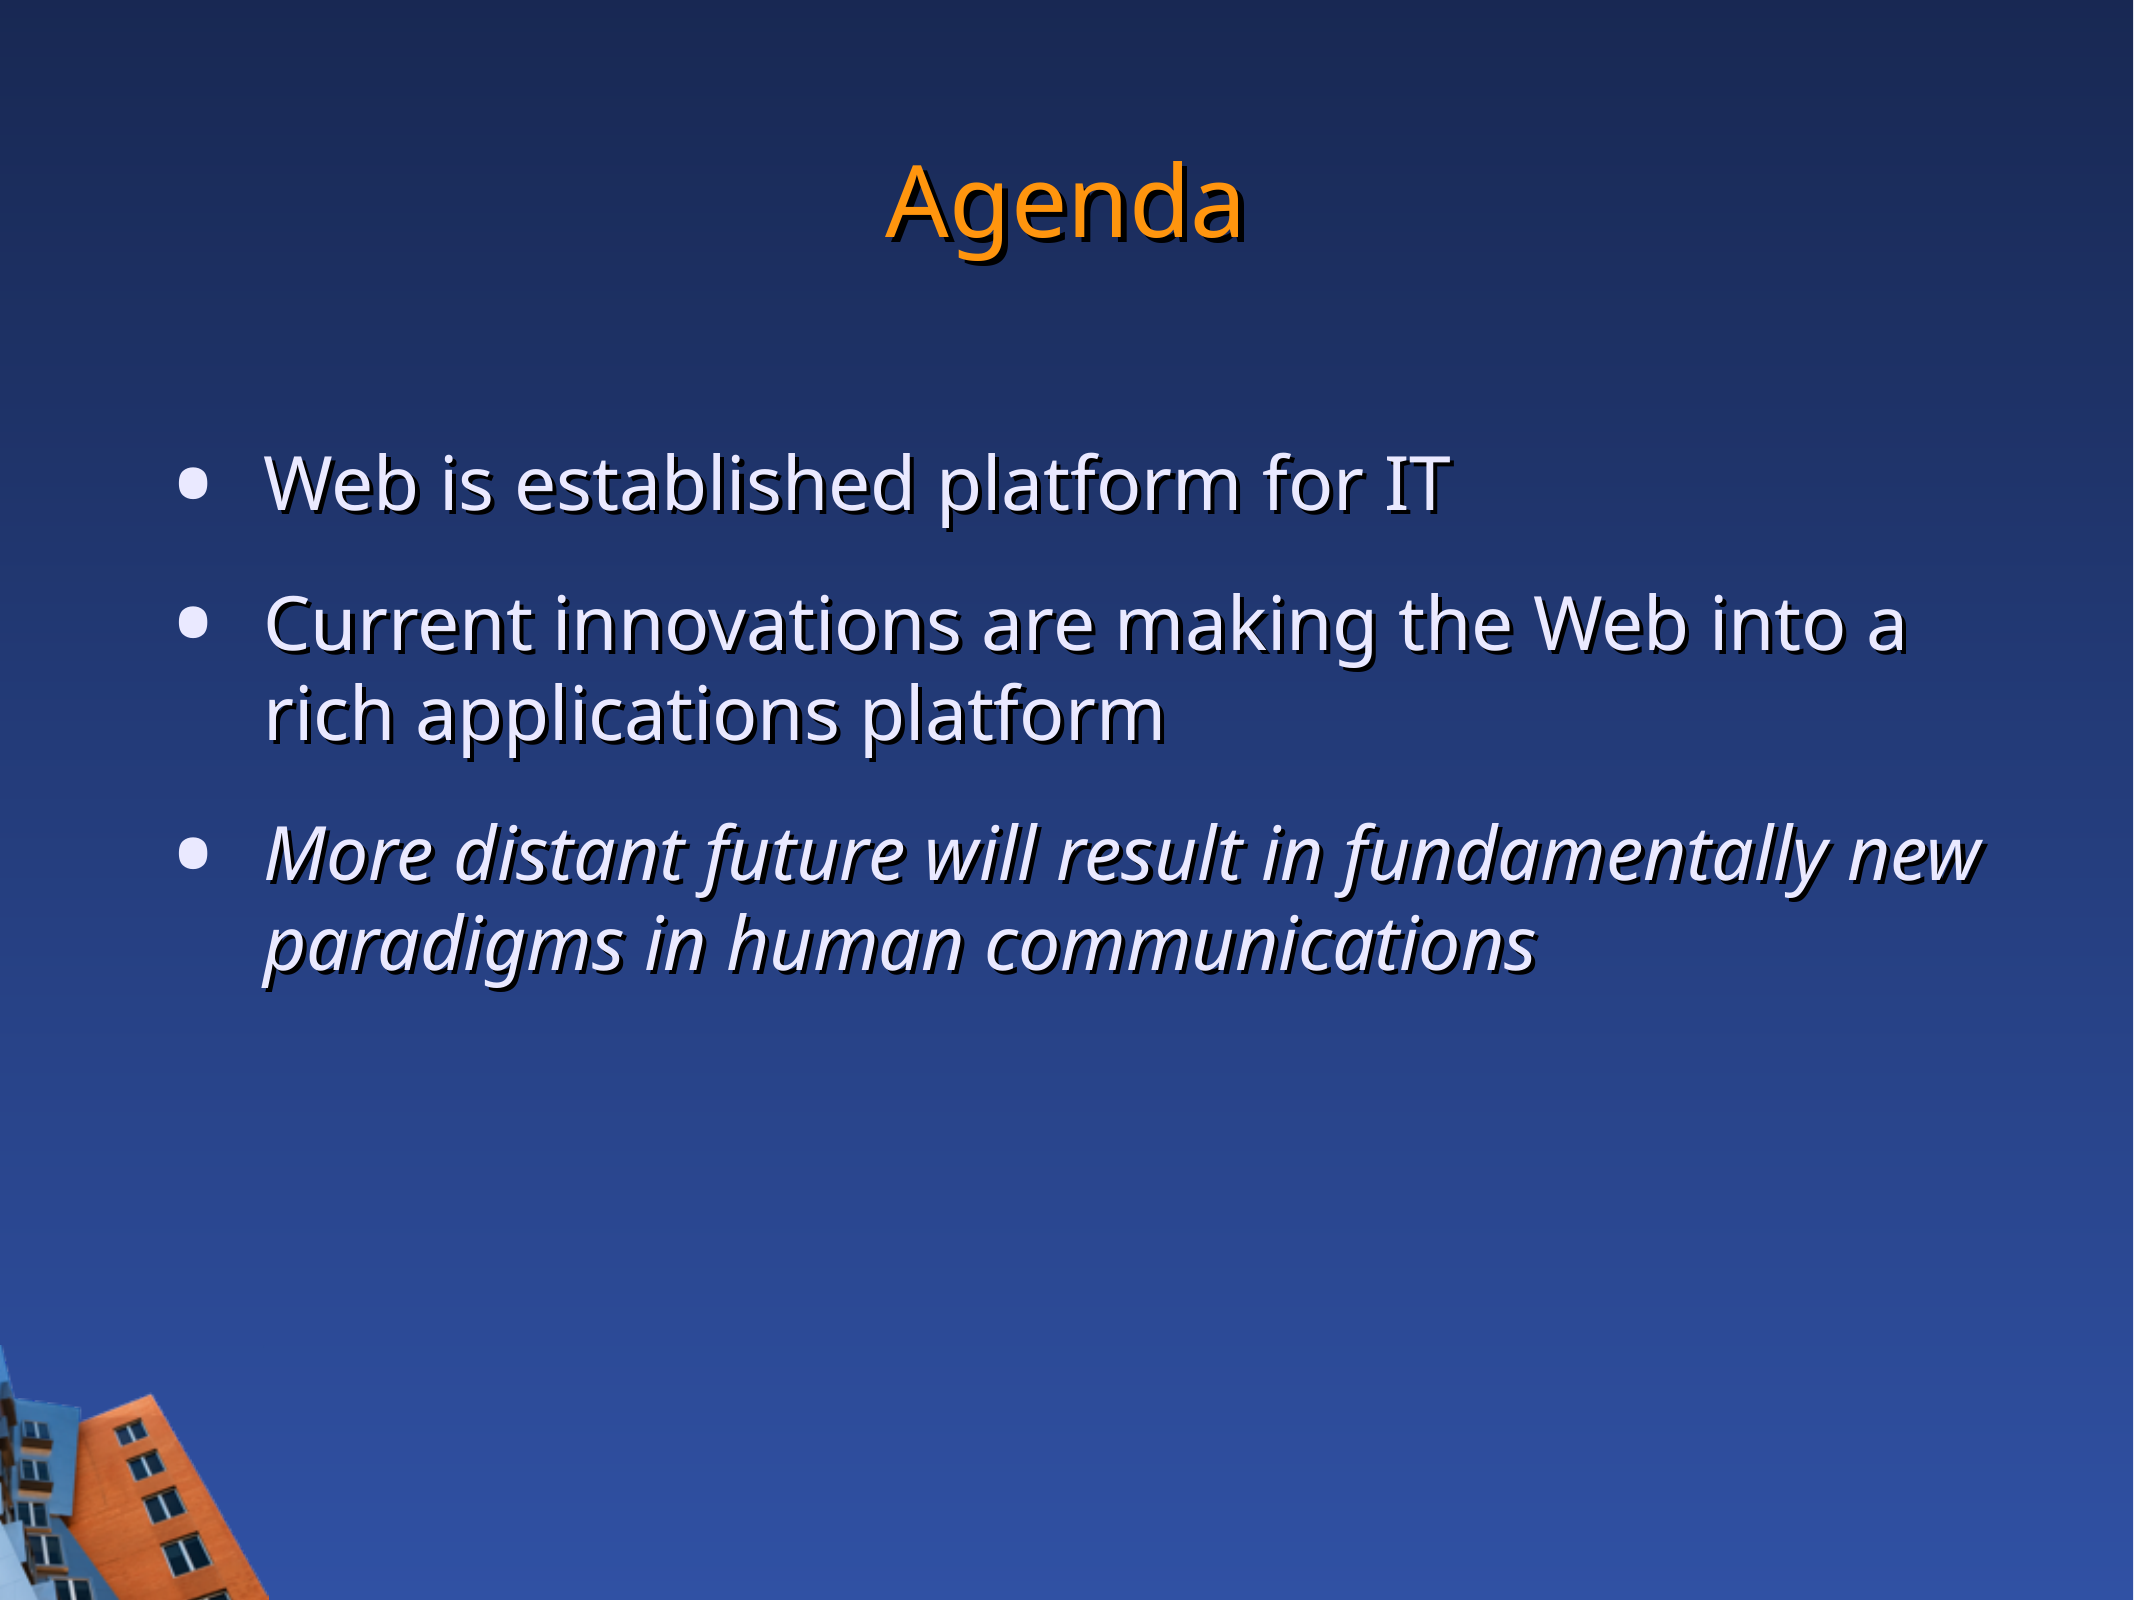

# Agenda
Web is established platform for IT
Current innovations are making the Web into a rich applications platform
More distant future will result in fundamentally new paradigms in human communications